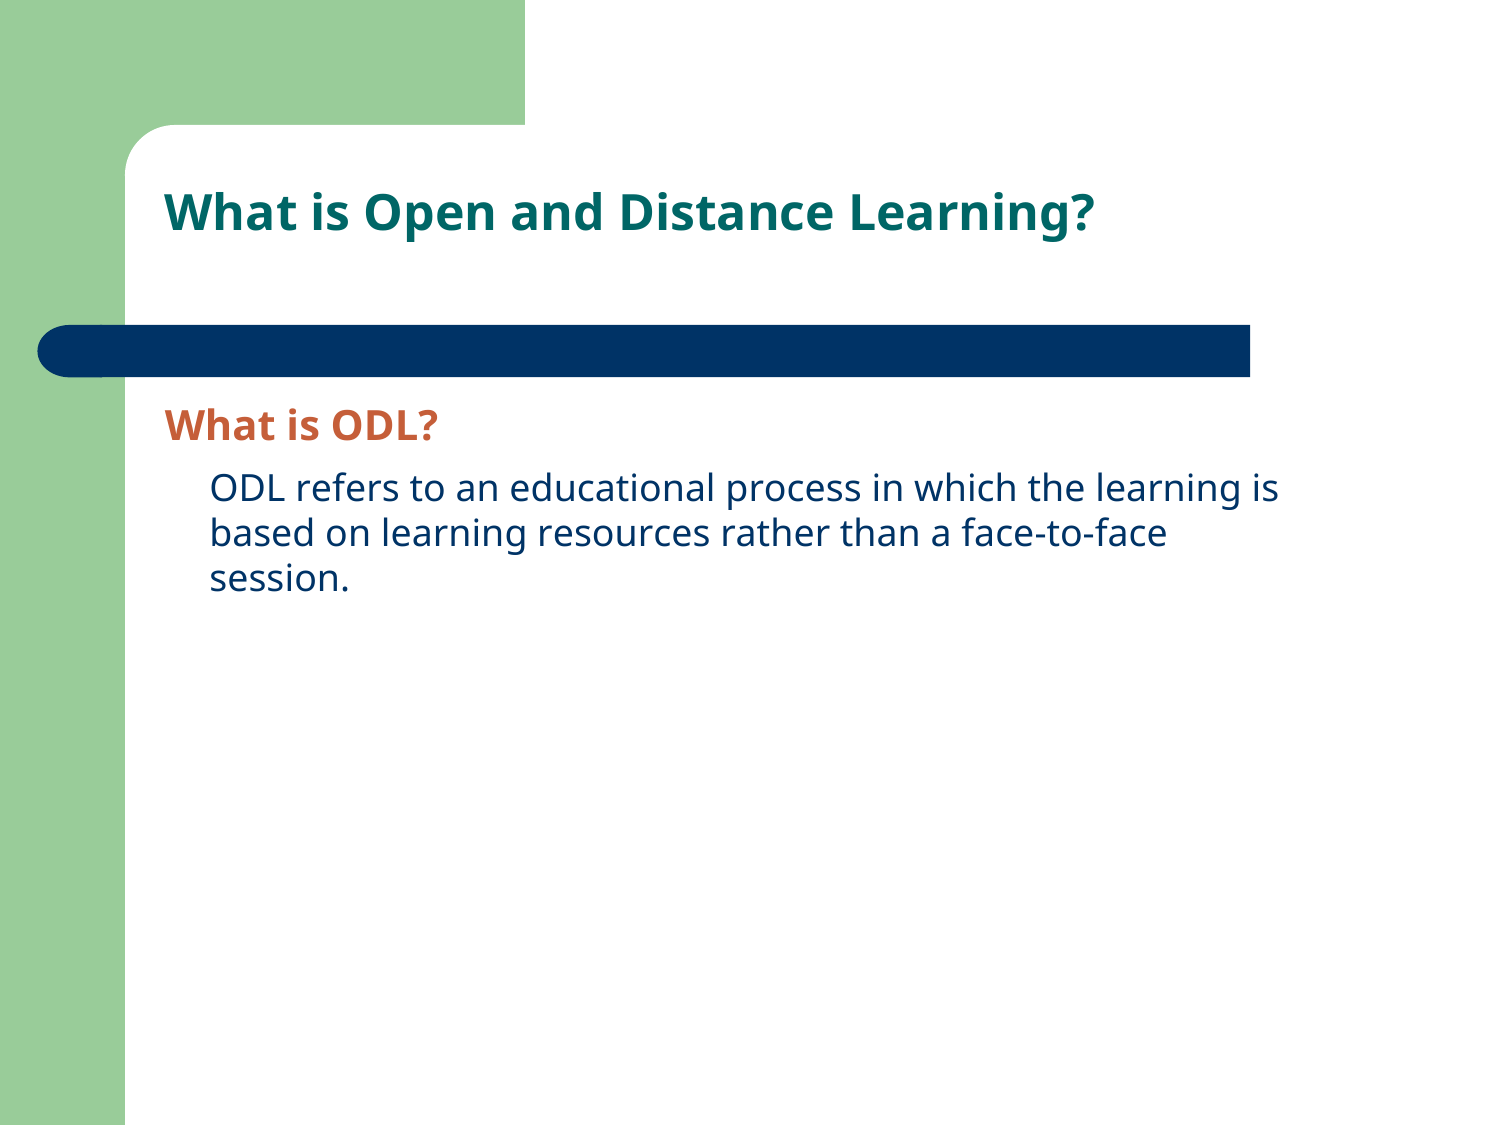

# What is Open and Distance Learning?
What is ODL?
ODL refers to an educational process in which the learning is based on learning resources rather than a face-to-face session.